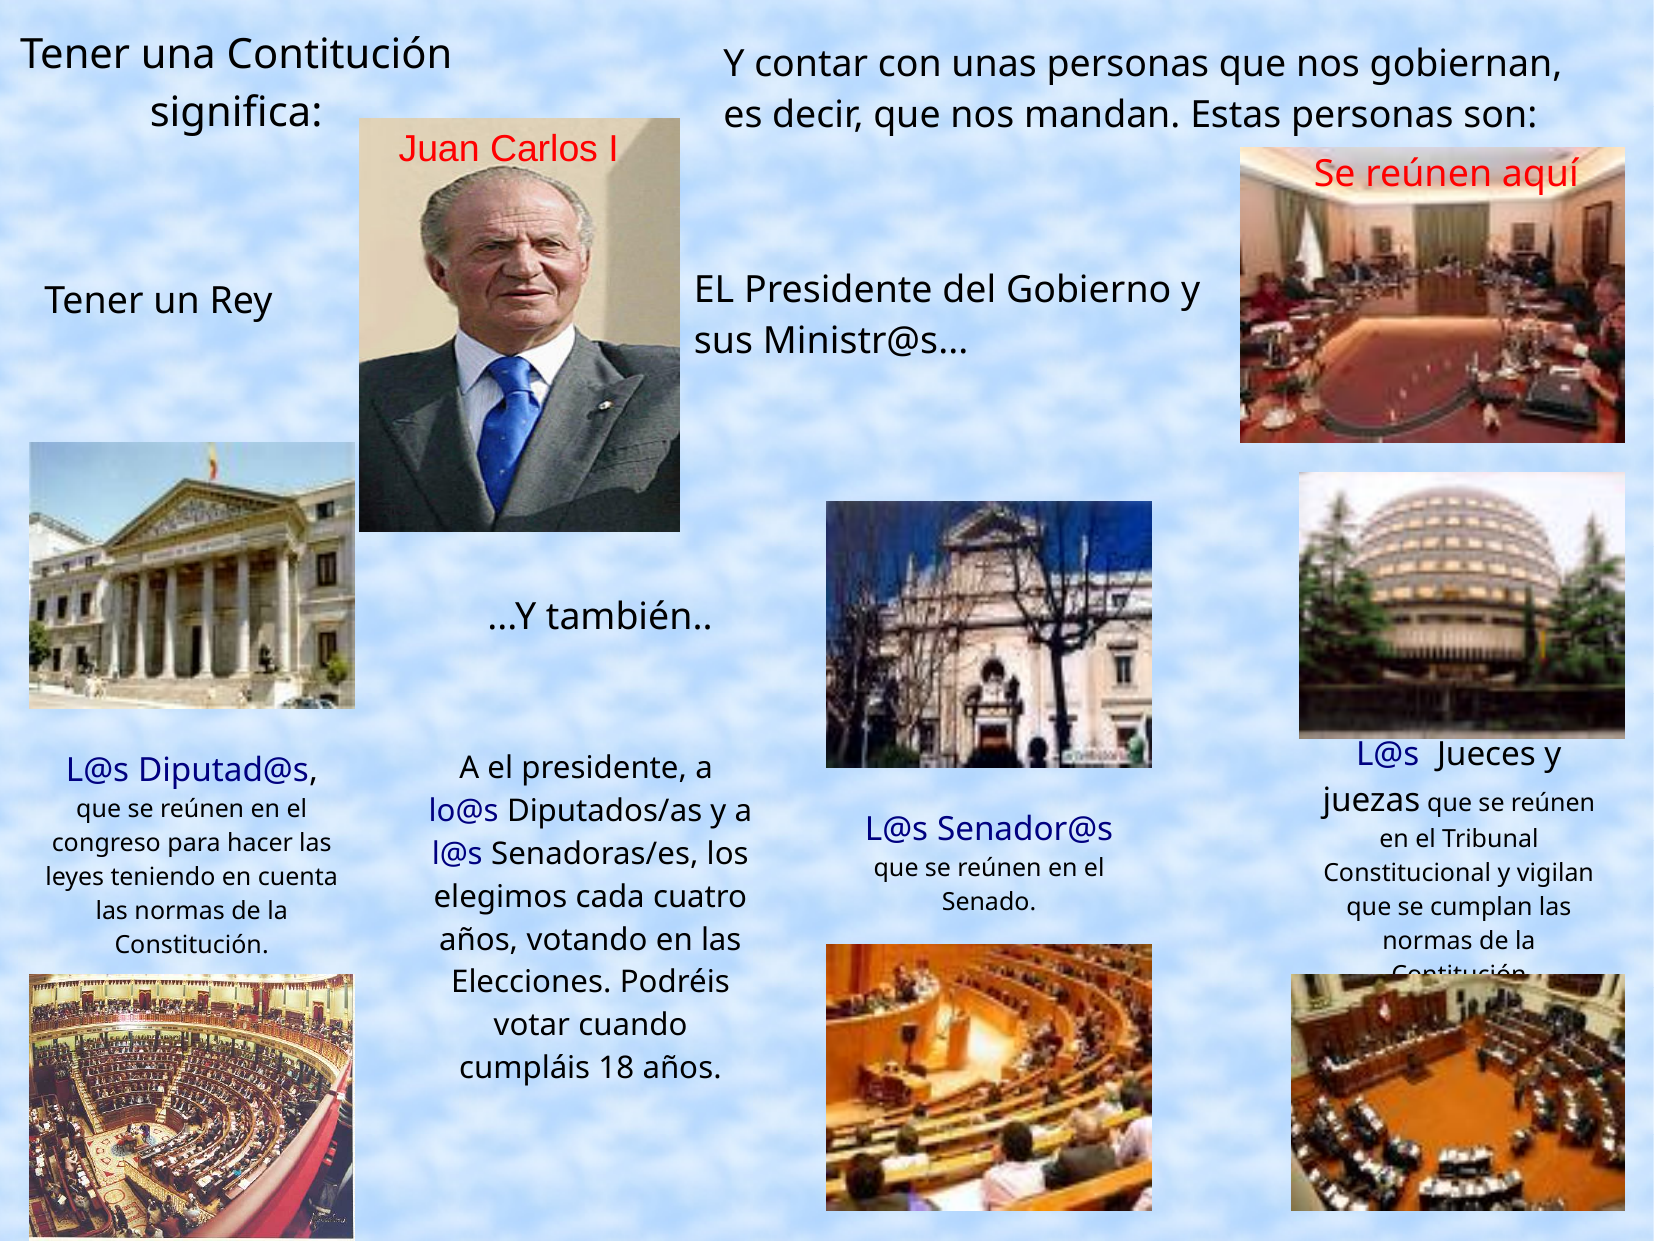

Tener una Contitución significa:
Y contar con unas personas que nos gobiernan, es decir, que nos mandan. Estas personas son:
Juan Carlos I
Se reúnen aquí
EL Presidente del Gobierno y sus Ministr@s...
Tener un Rey
...Y también..
L@s Jueces y juezas que se reúnen en el Tribunal Constitucional y vigilan que se cumplan las normas de la Contitución
L@s Diputad@s, que se reúnen en el congreso para hacer las leyes teniendo en cuenta las normas de la Constitución.
A el presidente, a lo@s Diputados/as y a l@s Senadoras/es, los elegimos cada cuatro años, votando en las Elecciones. Podréis votar cuando cumpláis 18 años.
L@s Senador@s que se reúnen en el Senado.